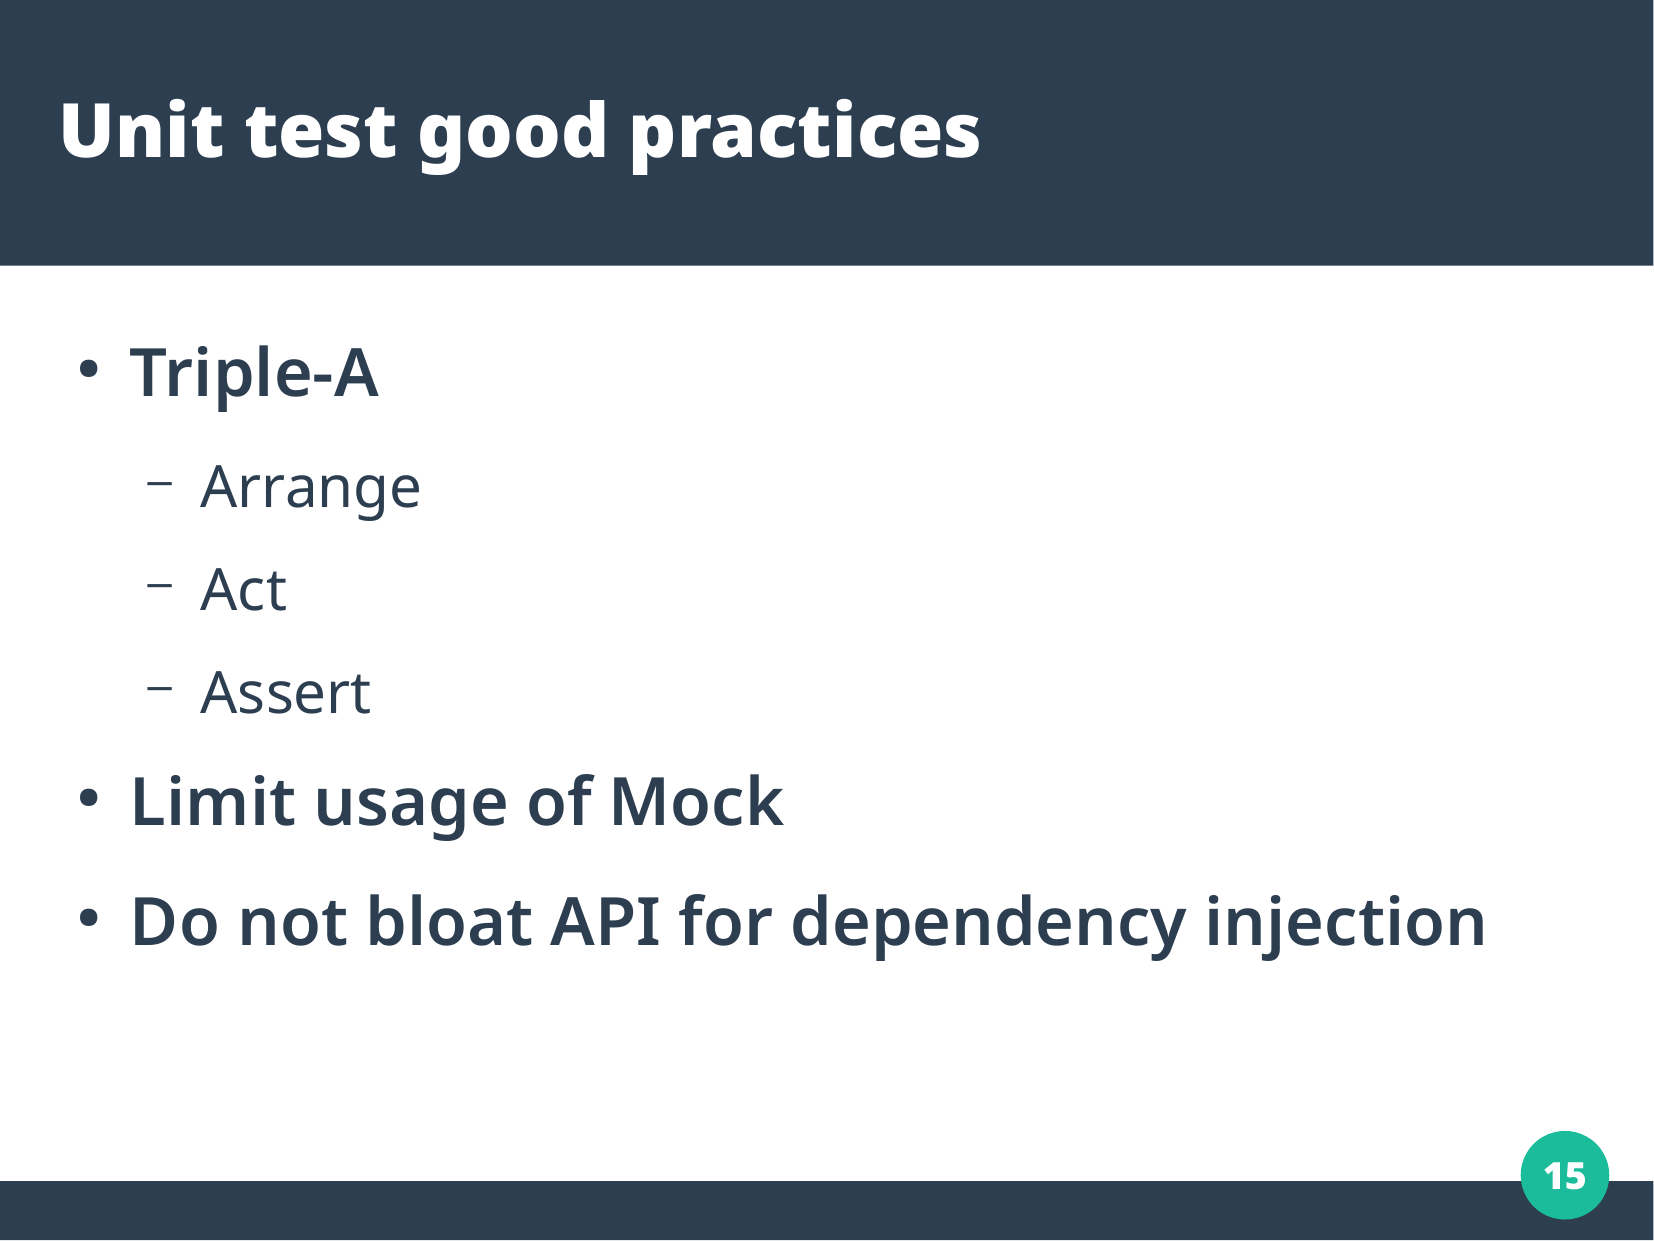

# Unit test good practices
Triple-A
Arrange
Act
Assert
Limit usage of Mock
Do not bloat API for dependency injection
15